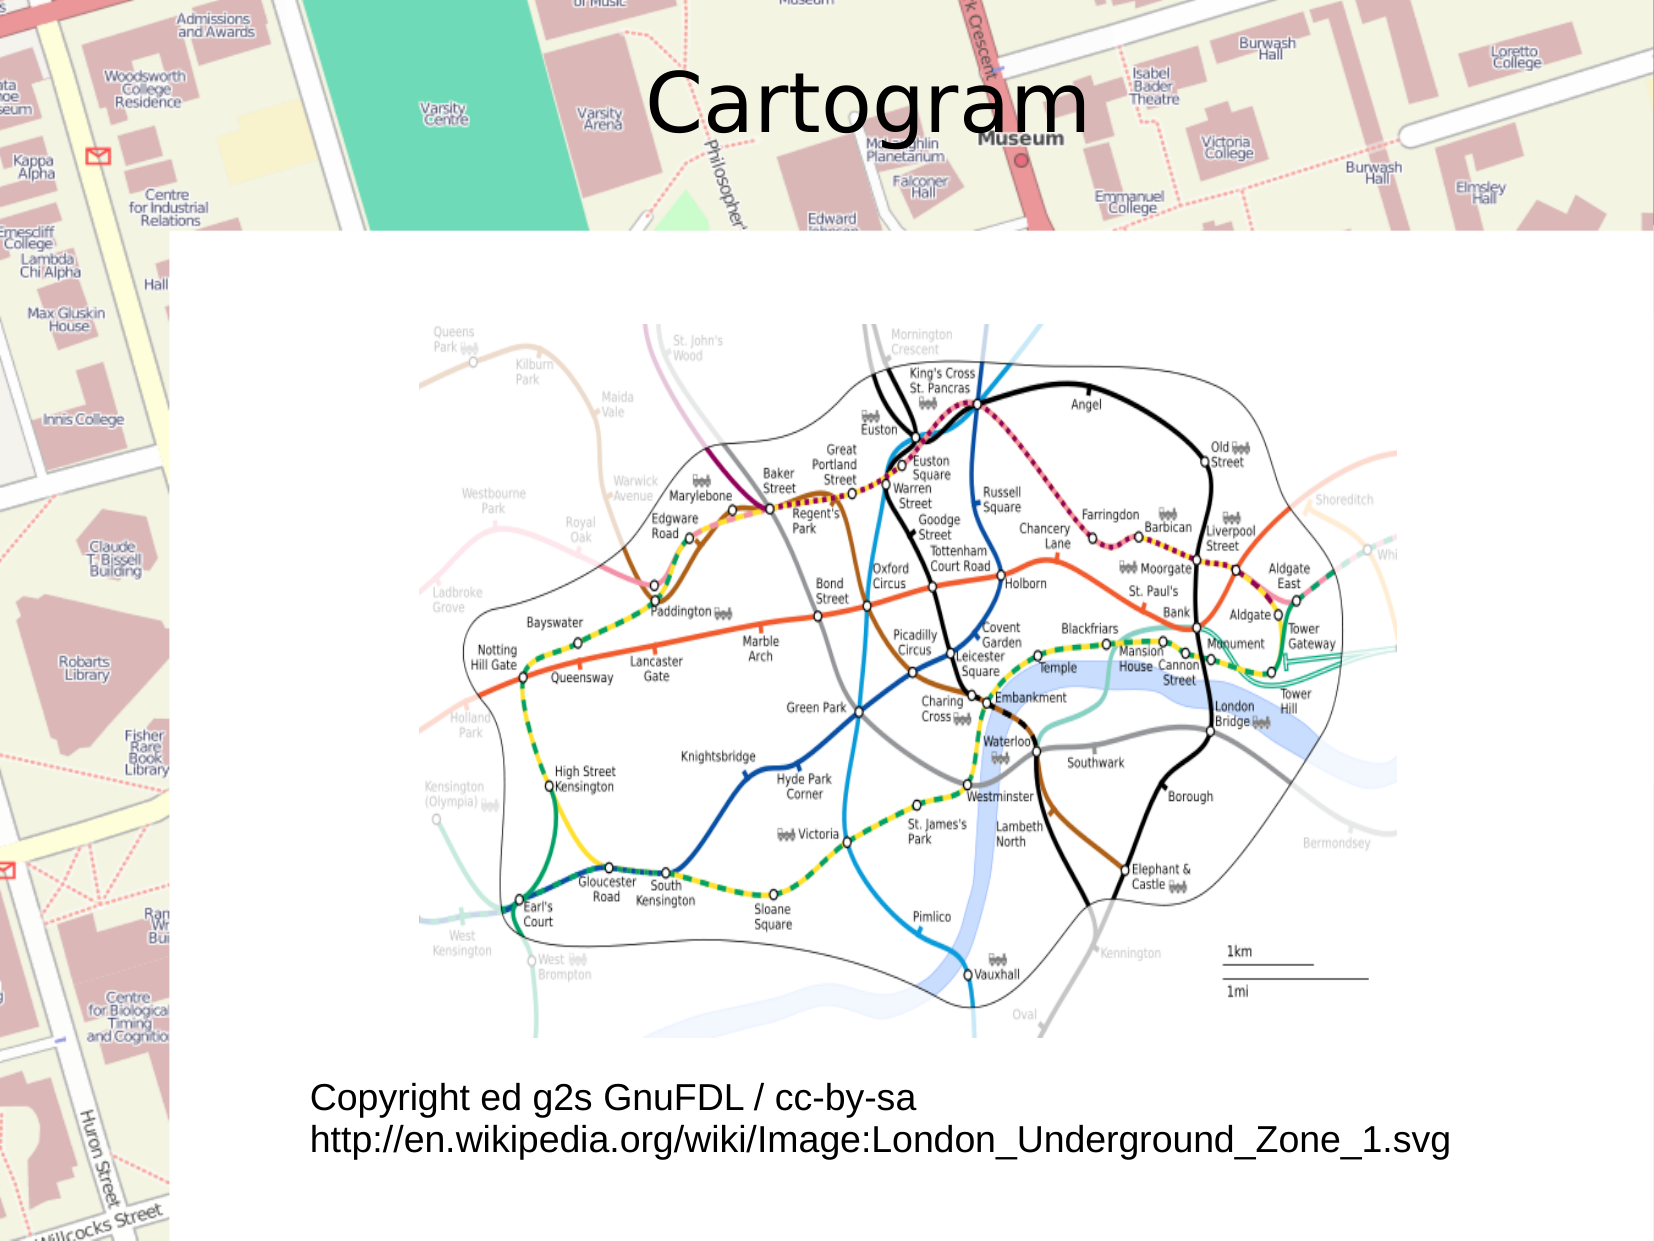

# Cartogram
Copyright ed g2s GnuFDL / cc-by-sa
http://en.wikipedia.org/wiki/Image:London_Underground_Zone_1.svg